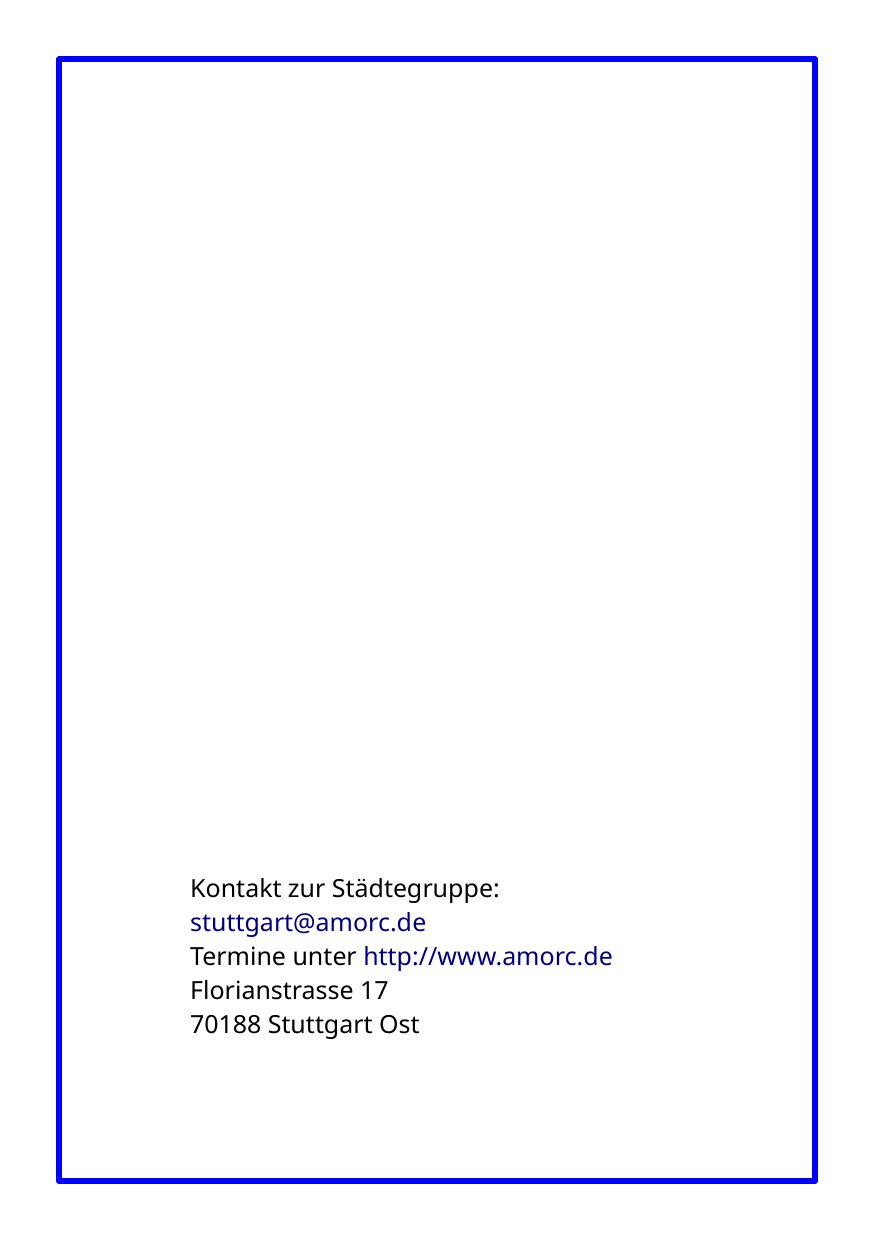

Kontakt zur Städtegruppe:
stuttgart@amorc.de
Termine unter http://www.amorc.de
Florianstrasse 17
70188 Stuttgart Ost